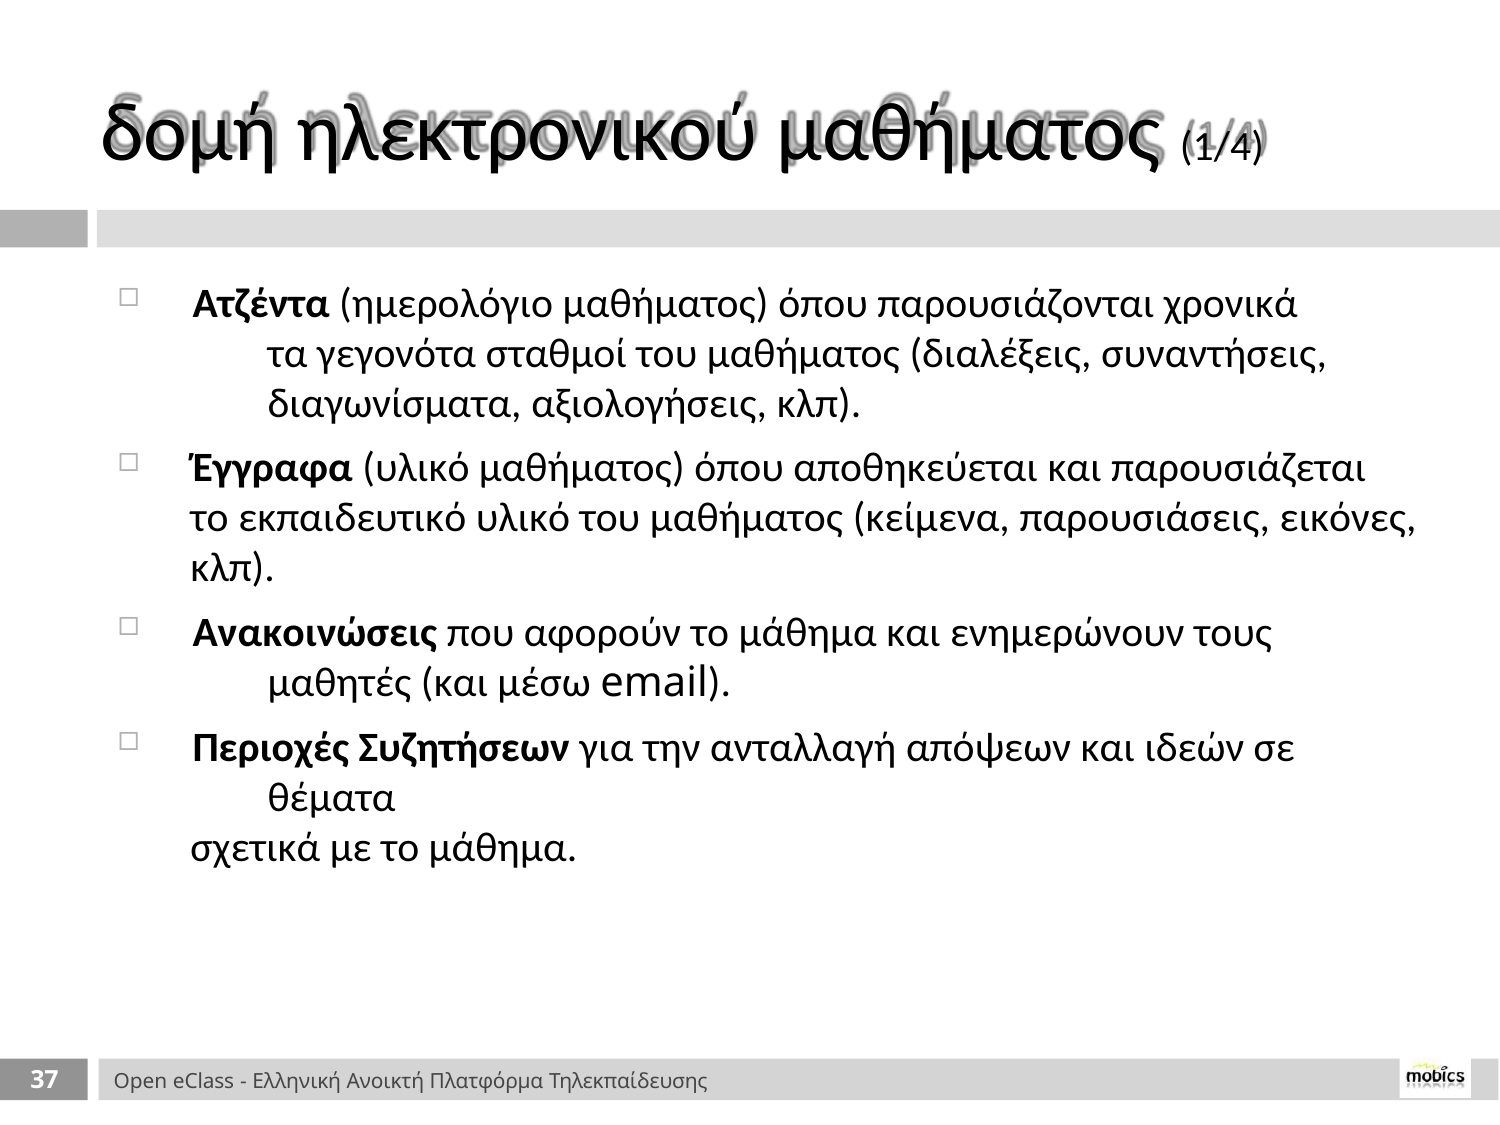

# δομή ηλεκτρονικού μαθήματος (1/4)
Ατζέντα (ημερολόγιο μαθήματος) όπου παρουσιάζονται χρονικά τα γεγονότα σταθμοί του μαθήματος (διαλέξεις, συναντήσεις, διαγωνίσματα, αξιολογήσεις, κλπ).
Έγγραφα (υλικό μαθήματος) όπου αποθηκεύεται και παρουσιάζεται
το εκπαιδευτικό υλικό του μαθήματος (κείμενα, παρουσιάσεις, εικόνες,
κλπ).
Ανακοινώσεις που αφορούν το μάθημα και ενημερώνουν τους μαθητές (και μέσω email).
Περιοχές Συζητήσεων για την ανταλλαγή απόψεων και ιδεών σε θέματα
σχετικά με το μάθημα.
37
Open eClass - Ελληνική Ανοικτή Πλατφόρμα Τηλεκπαίδευσης